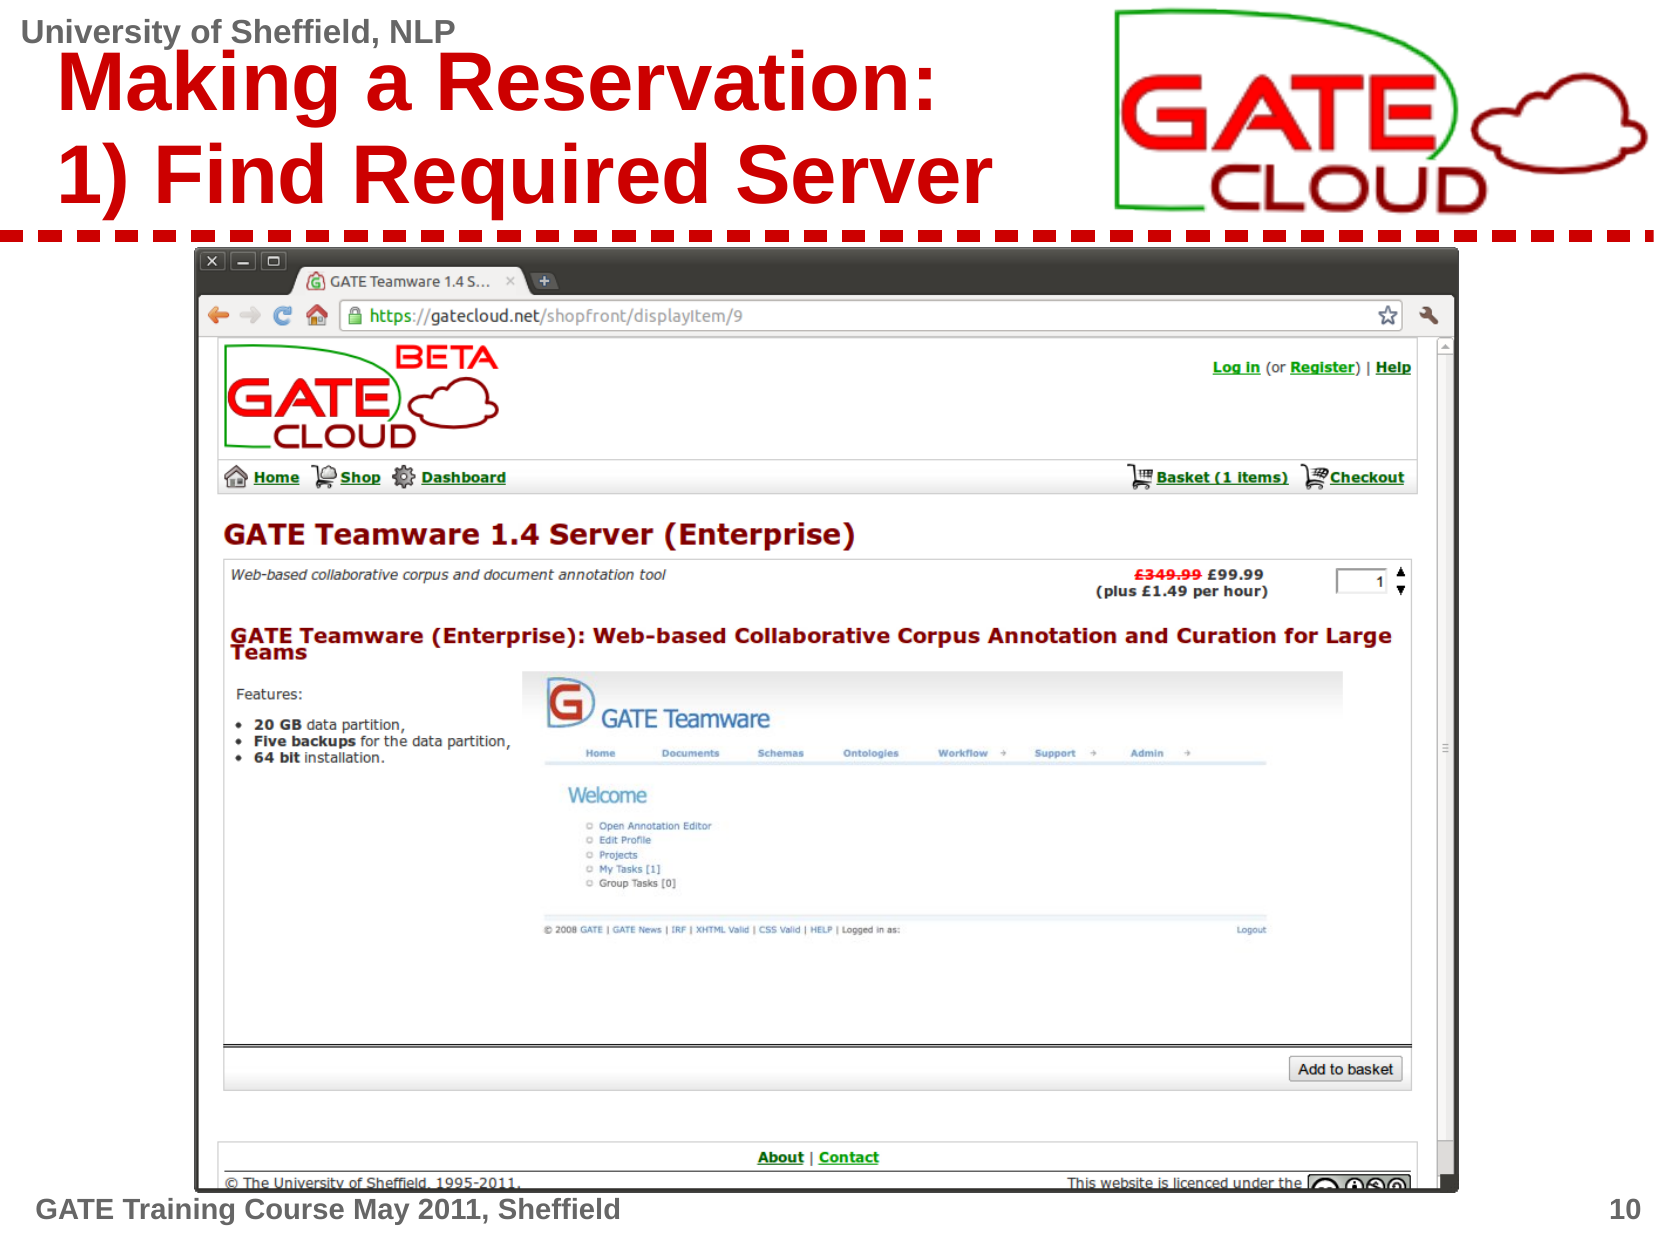

# Making a Reservation: 1) Find Required Server
GATE Training Course May 2011, Sheffield
10